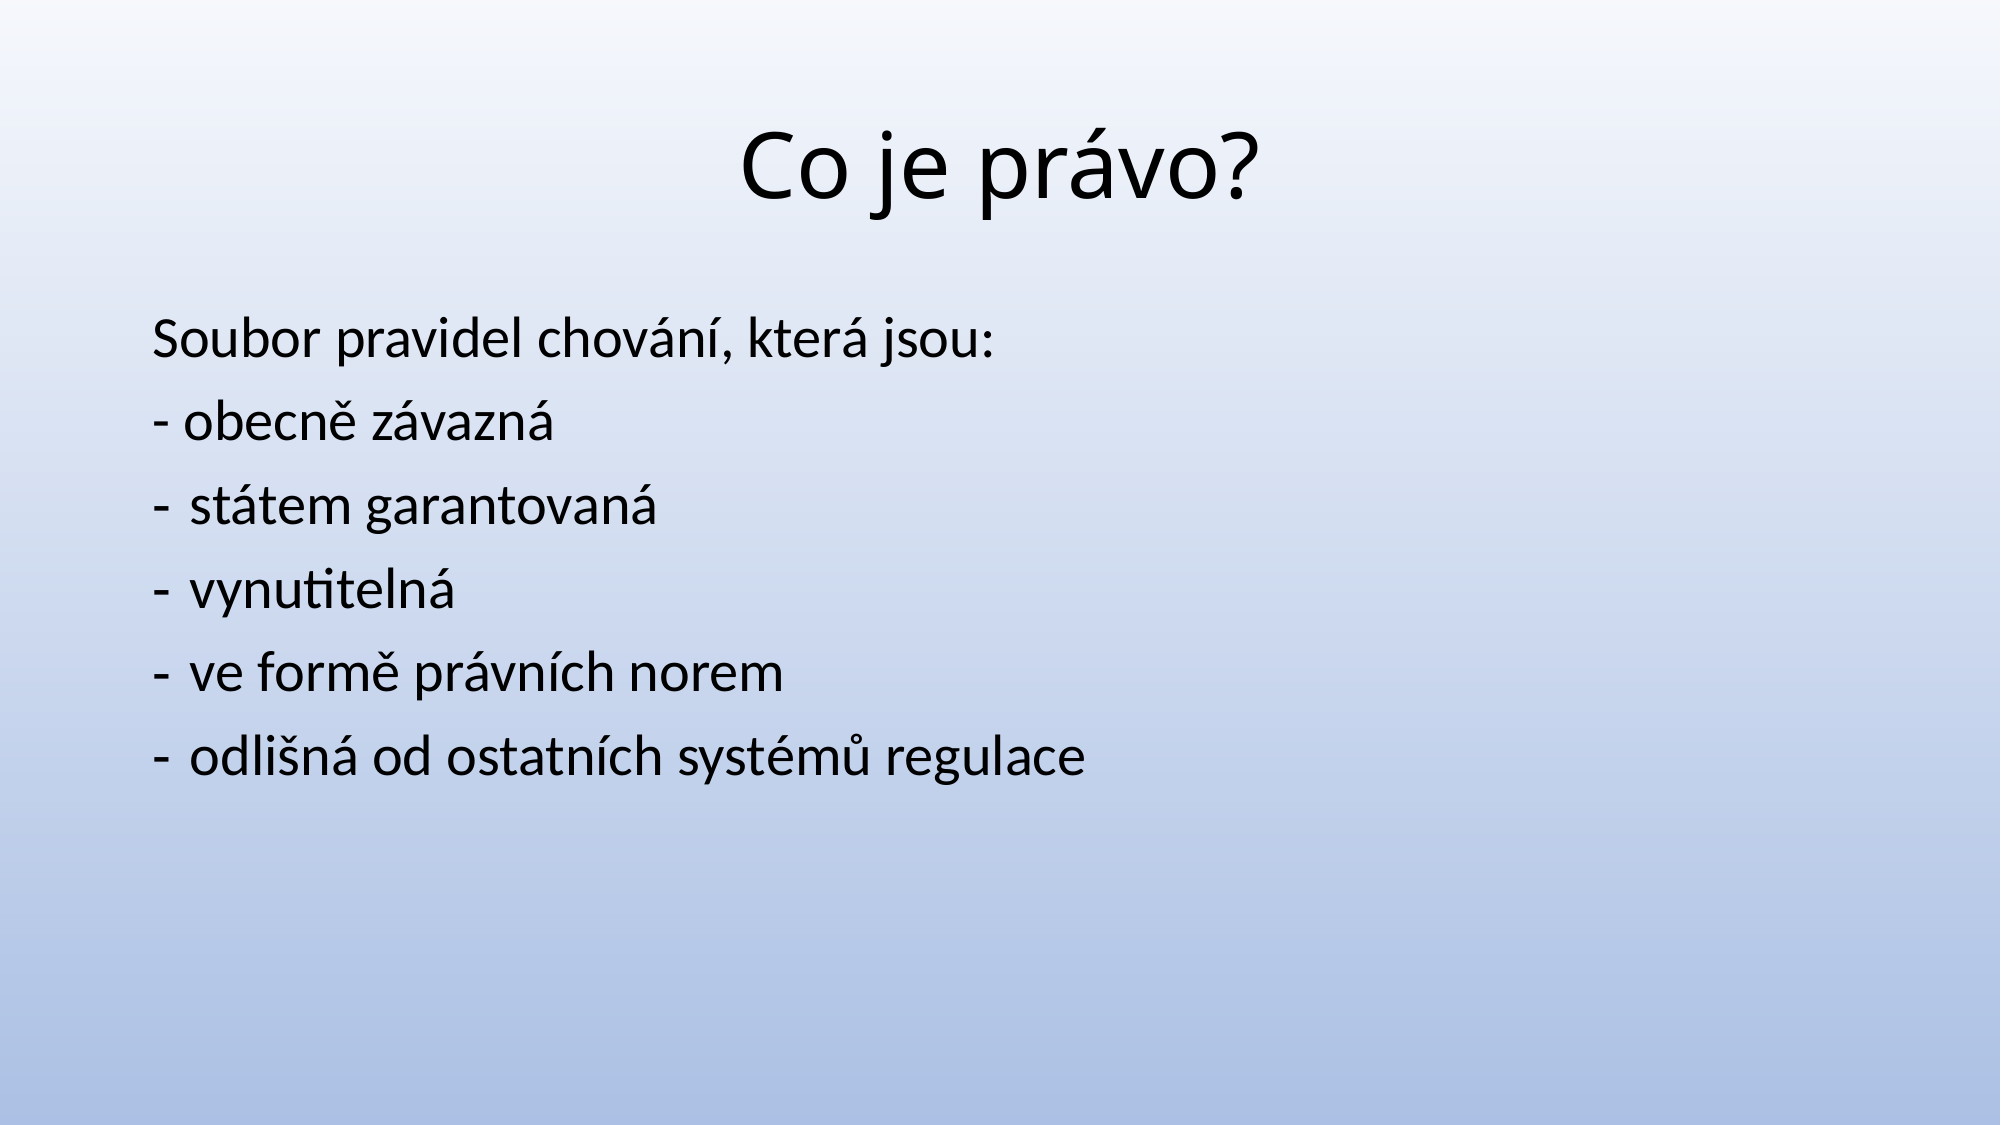

# Co je právo?
Soubor pravidel chování, která jsou:
- obecně závazná
státem garantovaná
vynutitelná
ve formě právních norem
odlišná od ostatních systémů regulace